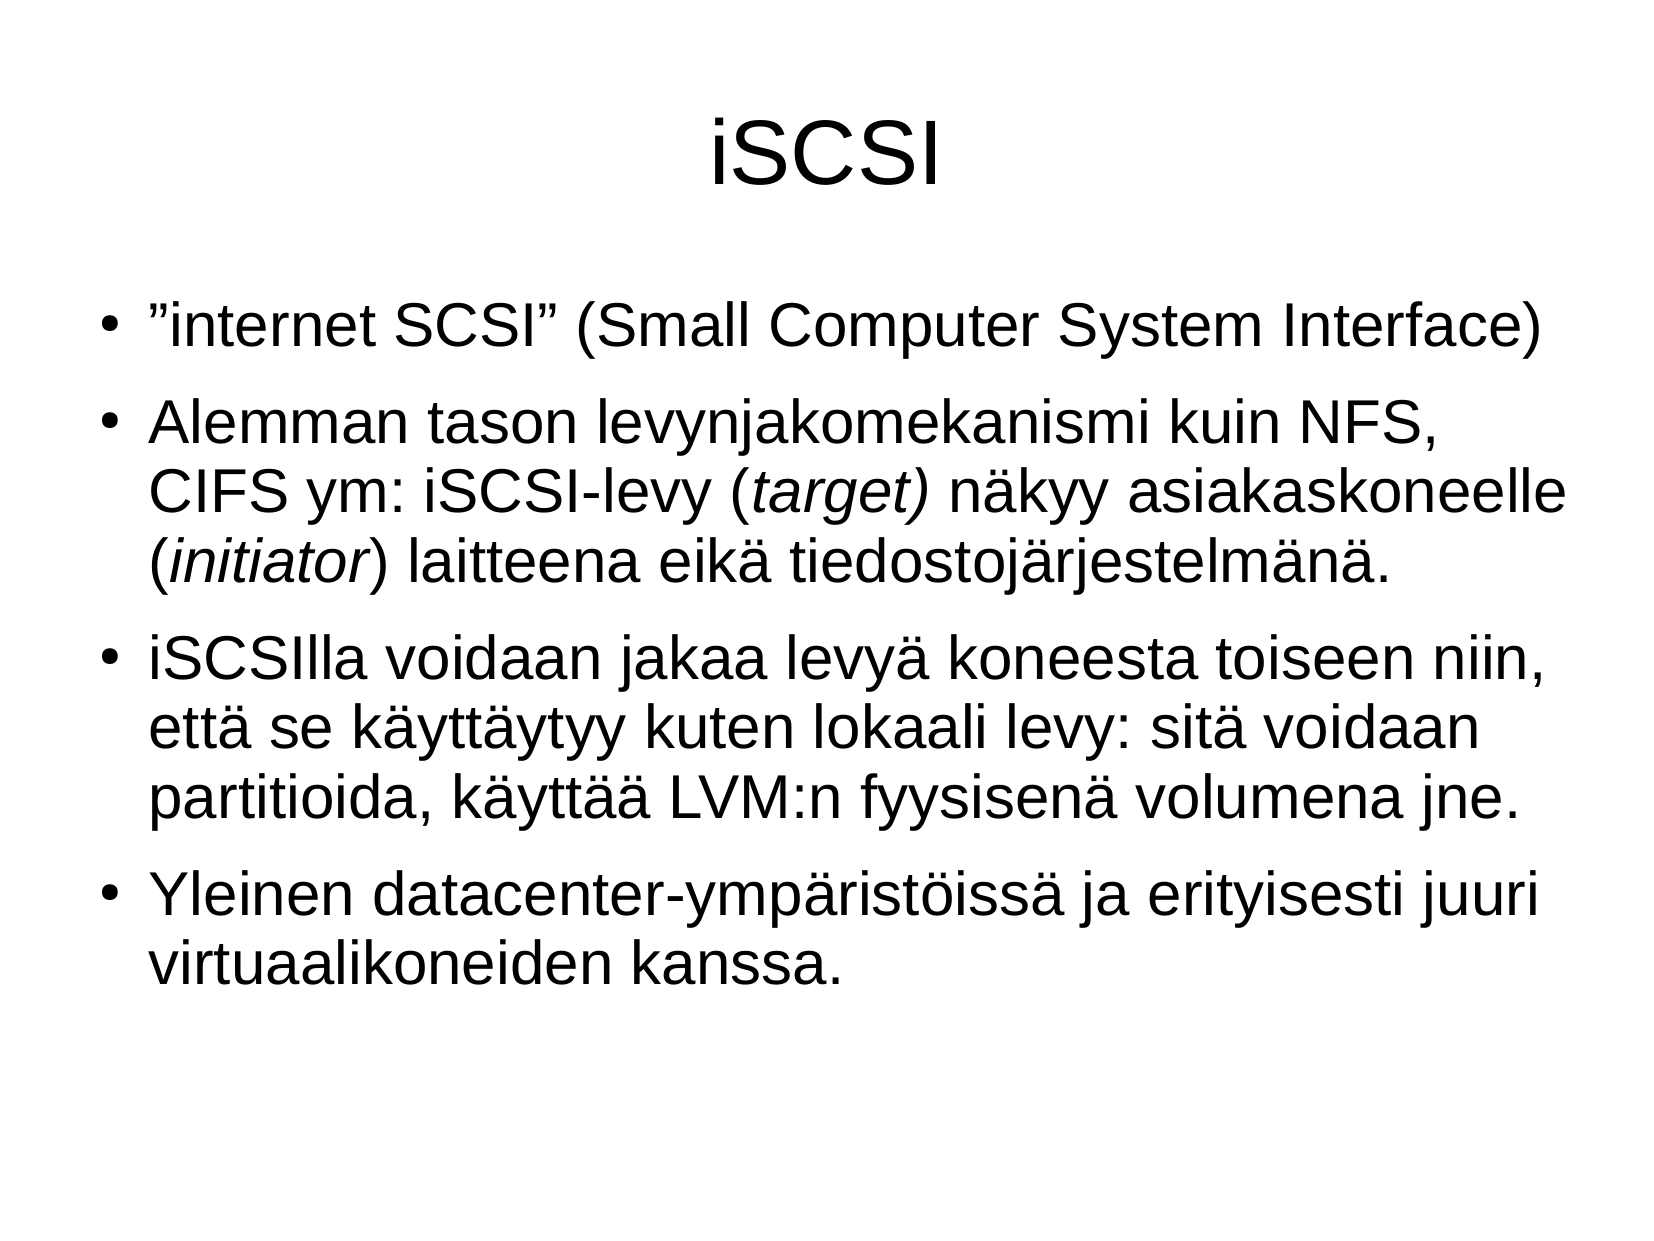

# iSCSI
”internet SCSI” (Small Computer System Interface)
Alemman tason levynjakomekanismi kuin NFS, CIFS ym: iSCSI-levy (target) näkyy asiakaskoneelle (initiator) laitteena eikä tiedostojärjestelmänä.
iSCSIlla voidaan jakaa levyä koneesta toiseen niin, että se käyttäytyy kuten lokaali levy: sitä voidaan partitioida, käyttää LVM:n fyysisenä volumena jne.
Yleinen datacenter-ympäristöissä ja erityisesti juuri virtuaalikoneiden kanssa.